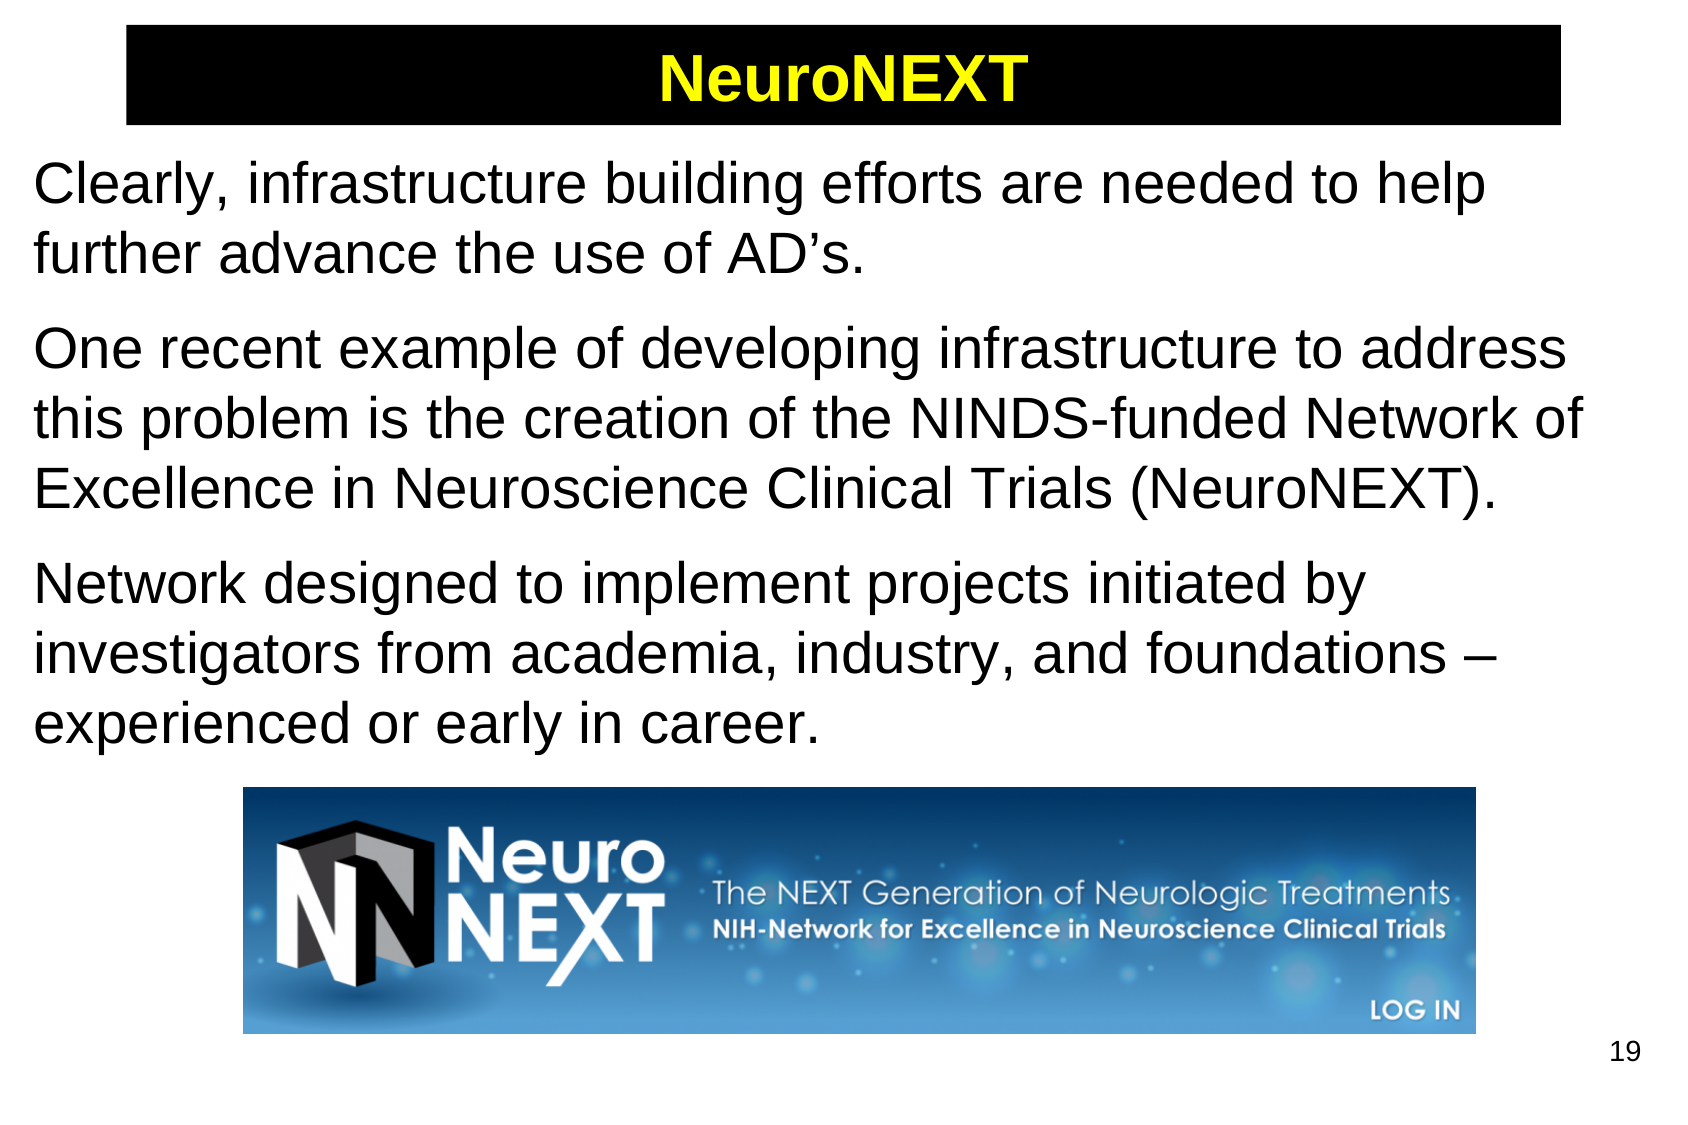

NeuroNEXT
Clearly, infrastructure building efforts are needed to help further advance the use of AD’s.
One recent example of developing infrastructure to address this problem is the creation of the NINDS-funded Network of Excellence in Neuroscience Clinical Trials (NeuroNEXT).
Network designed to implement projects initiated by investigators from academia, industry, and foundations – experienced or early in career.
18